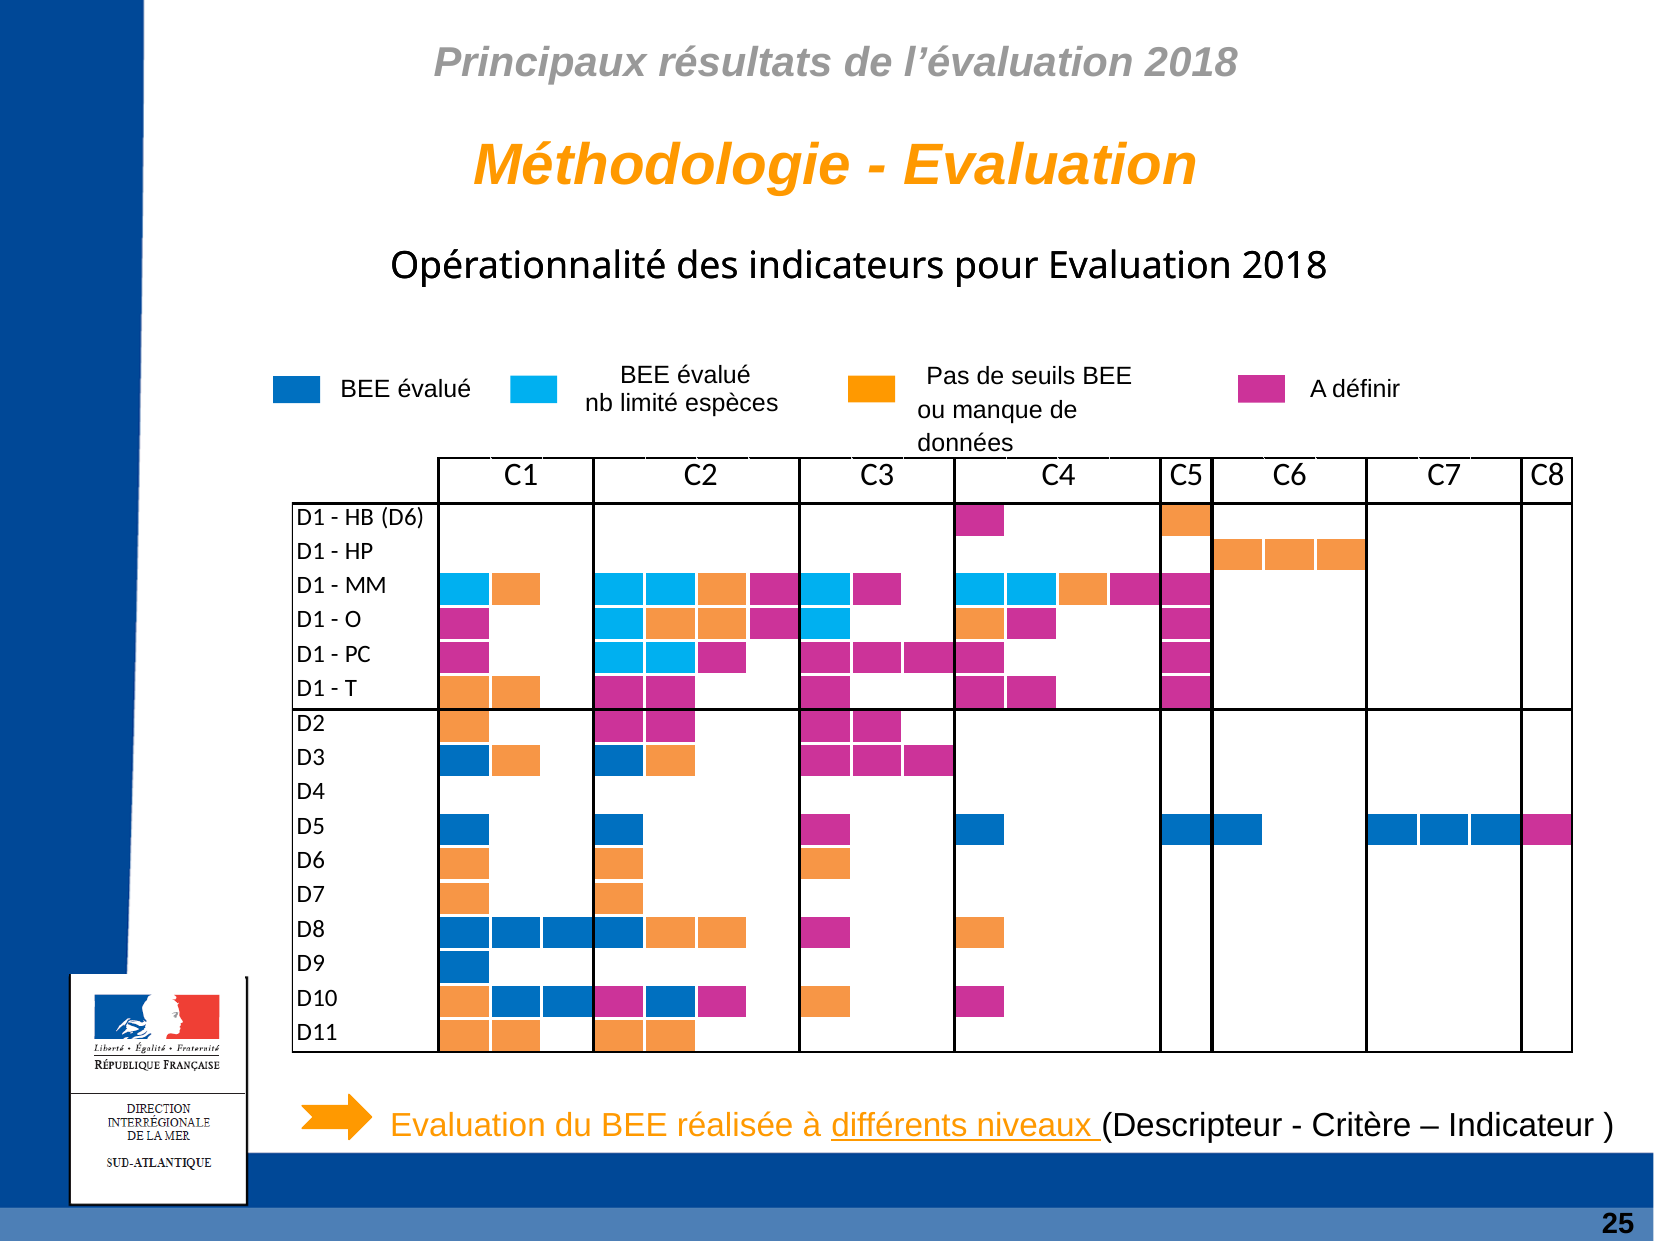

Principaux résultats de l’évaluation 2018
Méthodologie - Evaluation
Opérationnalité des indicateurs pour Evaluation 2018
Opérationnalité des indicateurs pour Evaluation 2018
Pas de seuils BEE ou manque de données
BEE évalué
nb limité espèces
A définir
BEE évalué
Evaluation du BEE réalisée à différents niveaux (Descripteur - Critère – Indicateur )